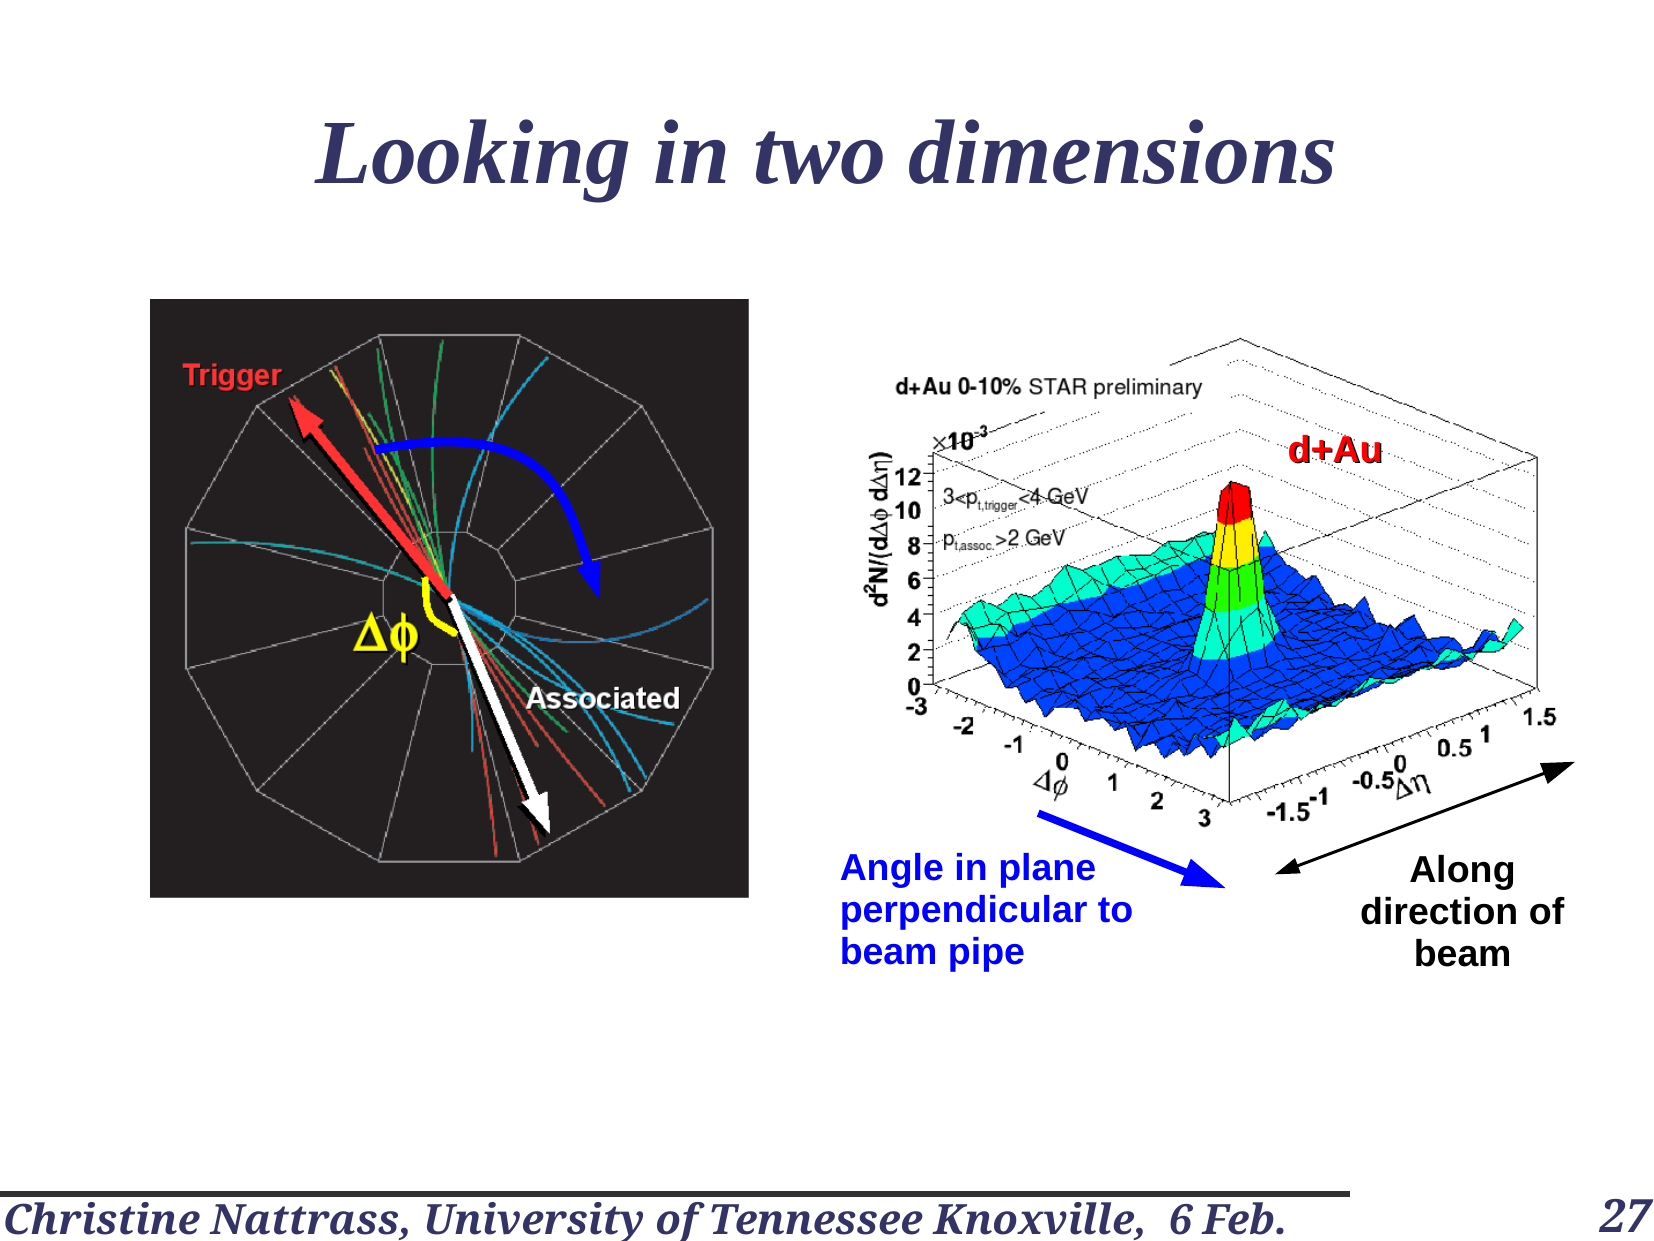

# Looking in two dimensions
d+Au
Along direction of beam
Angle in plane perpendicular to beam pipe